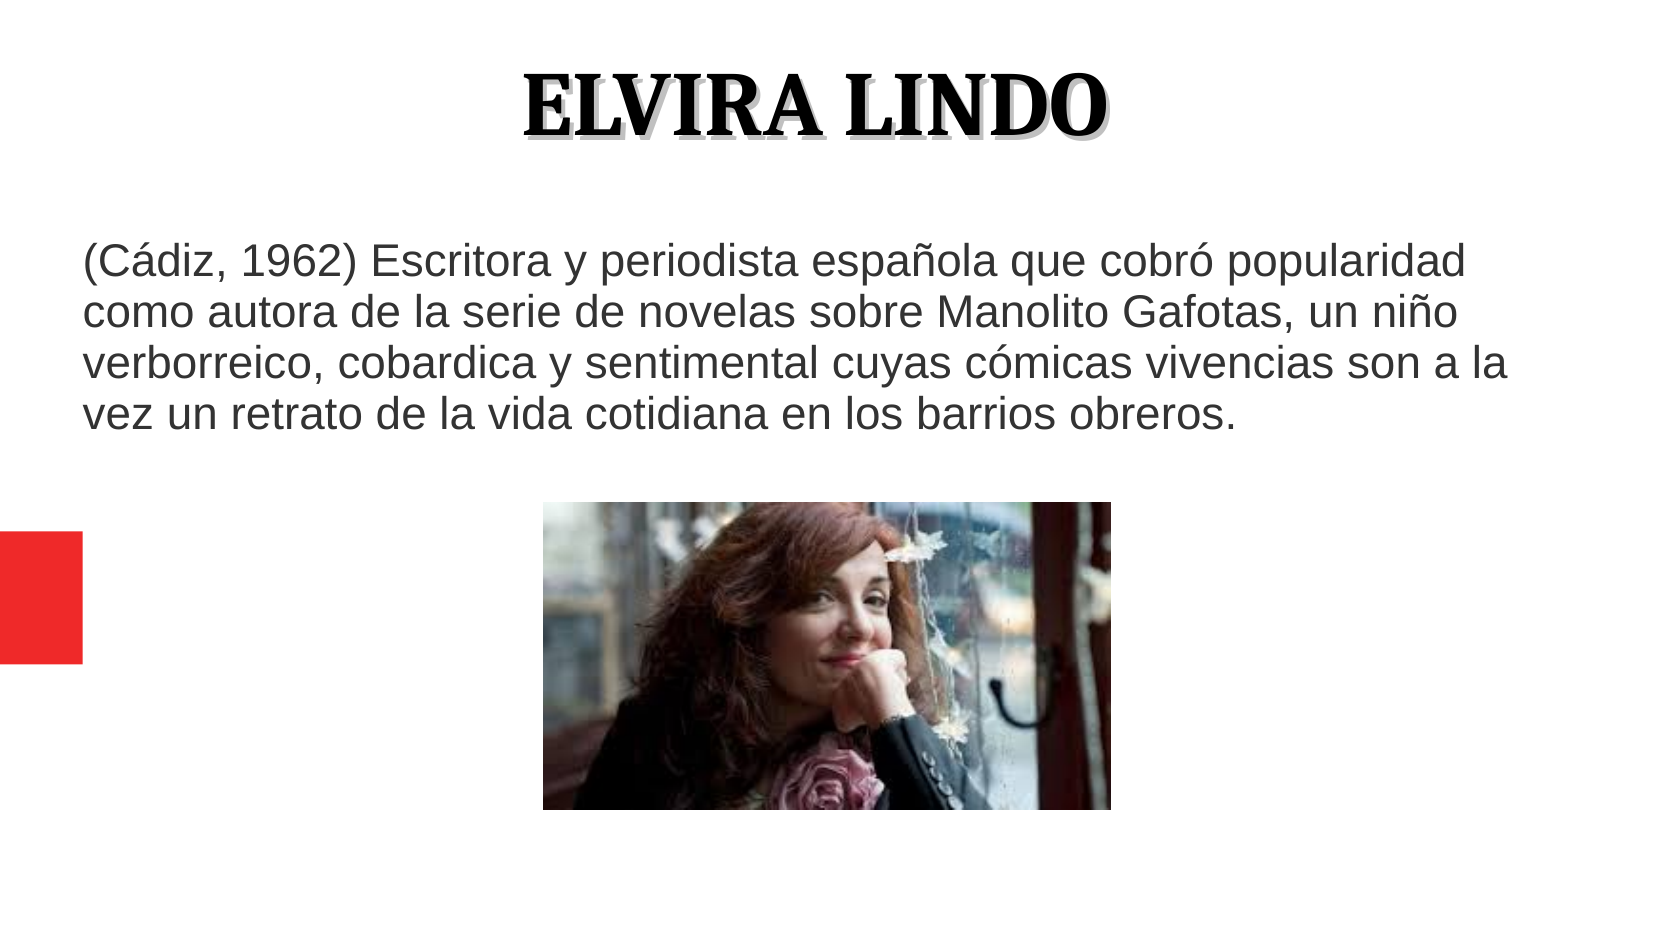

# ELVIRA LINDO
(Cádiz, 1962) Escritora y periodista española que cobró popularidad como autora de la serie de novelas sobre Manolito Gafotas, un niño verborreico, cobardica y sentimental cuyas cómicas vivencias son a la vez un retrato de la vida cotidiana en los barrios obreros.